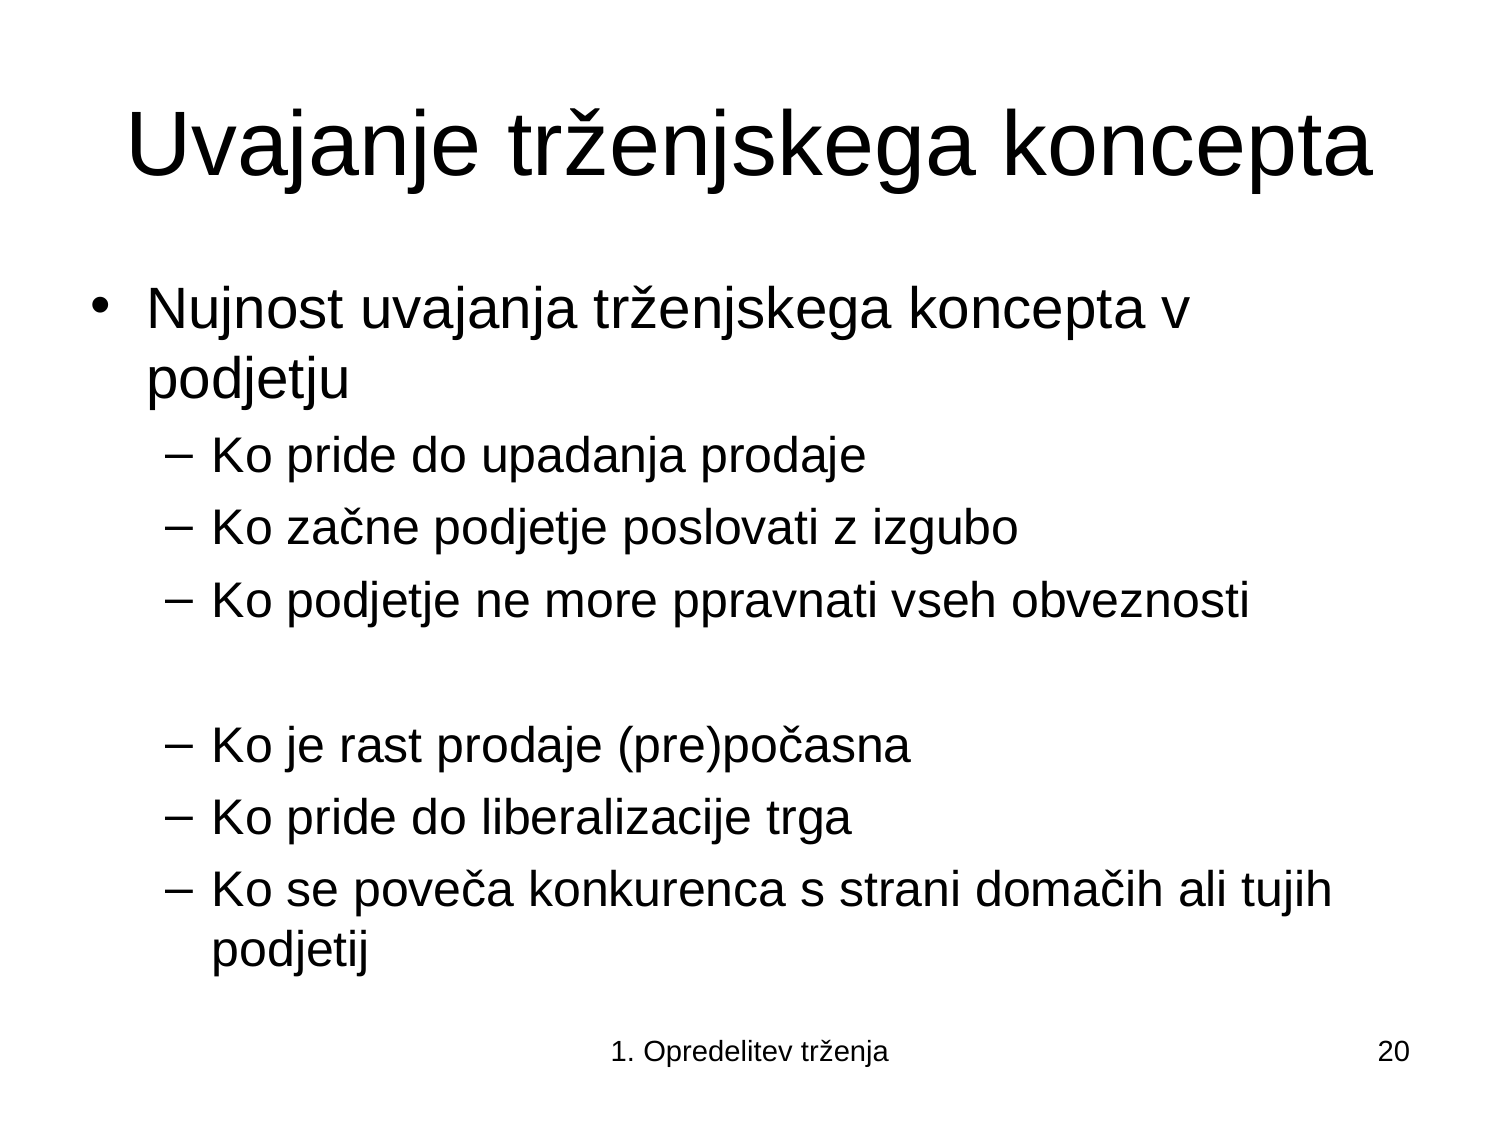

# Uvajanje trženjskega koncepta
Nujnost uvajanja trženjskega koncepta v podjetju
Ko pride do upadanja prodaje
Ko začne podjetje poslovati z izgubo
Ko podjetje ne more ppravnati vseh obveznosti
Ko je rast prodaje (pre)počasna
Ko pride do liberalizacije trga
Ko se poveča konkurenca s strani domačih ali tujih podjetij
1. Opredelitev trženja